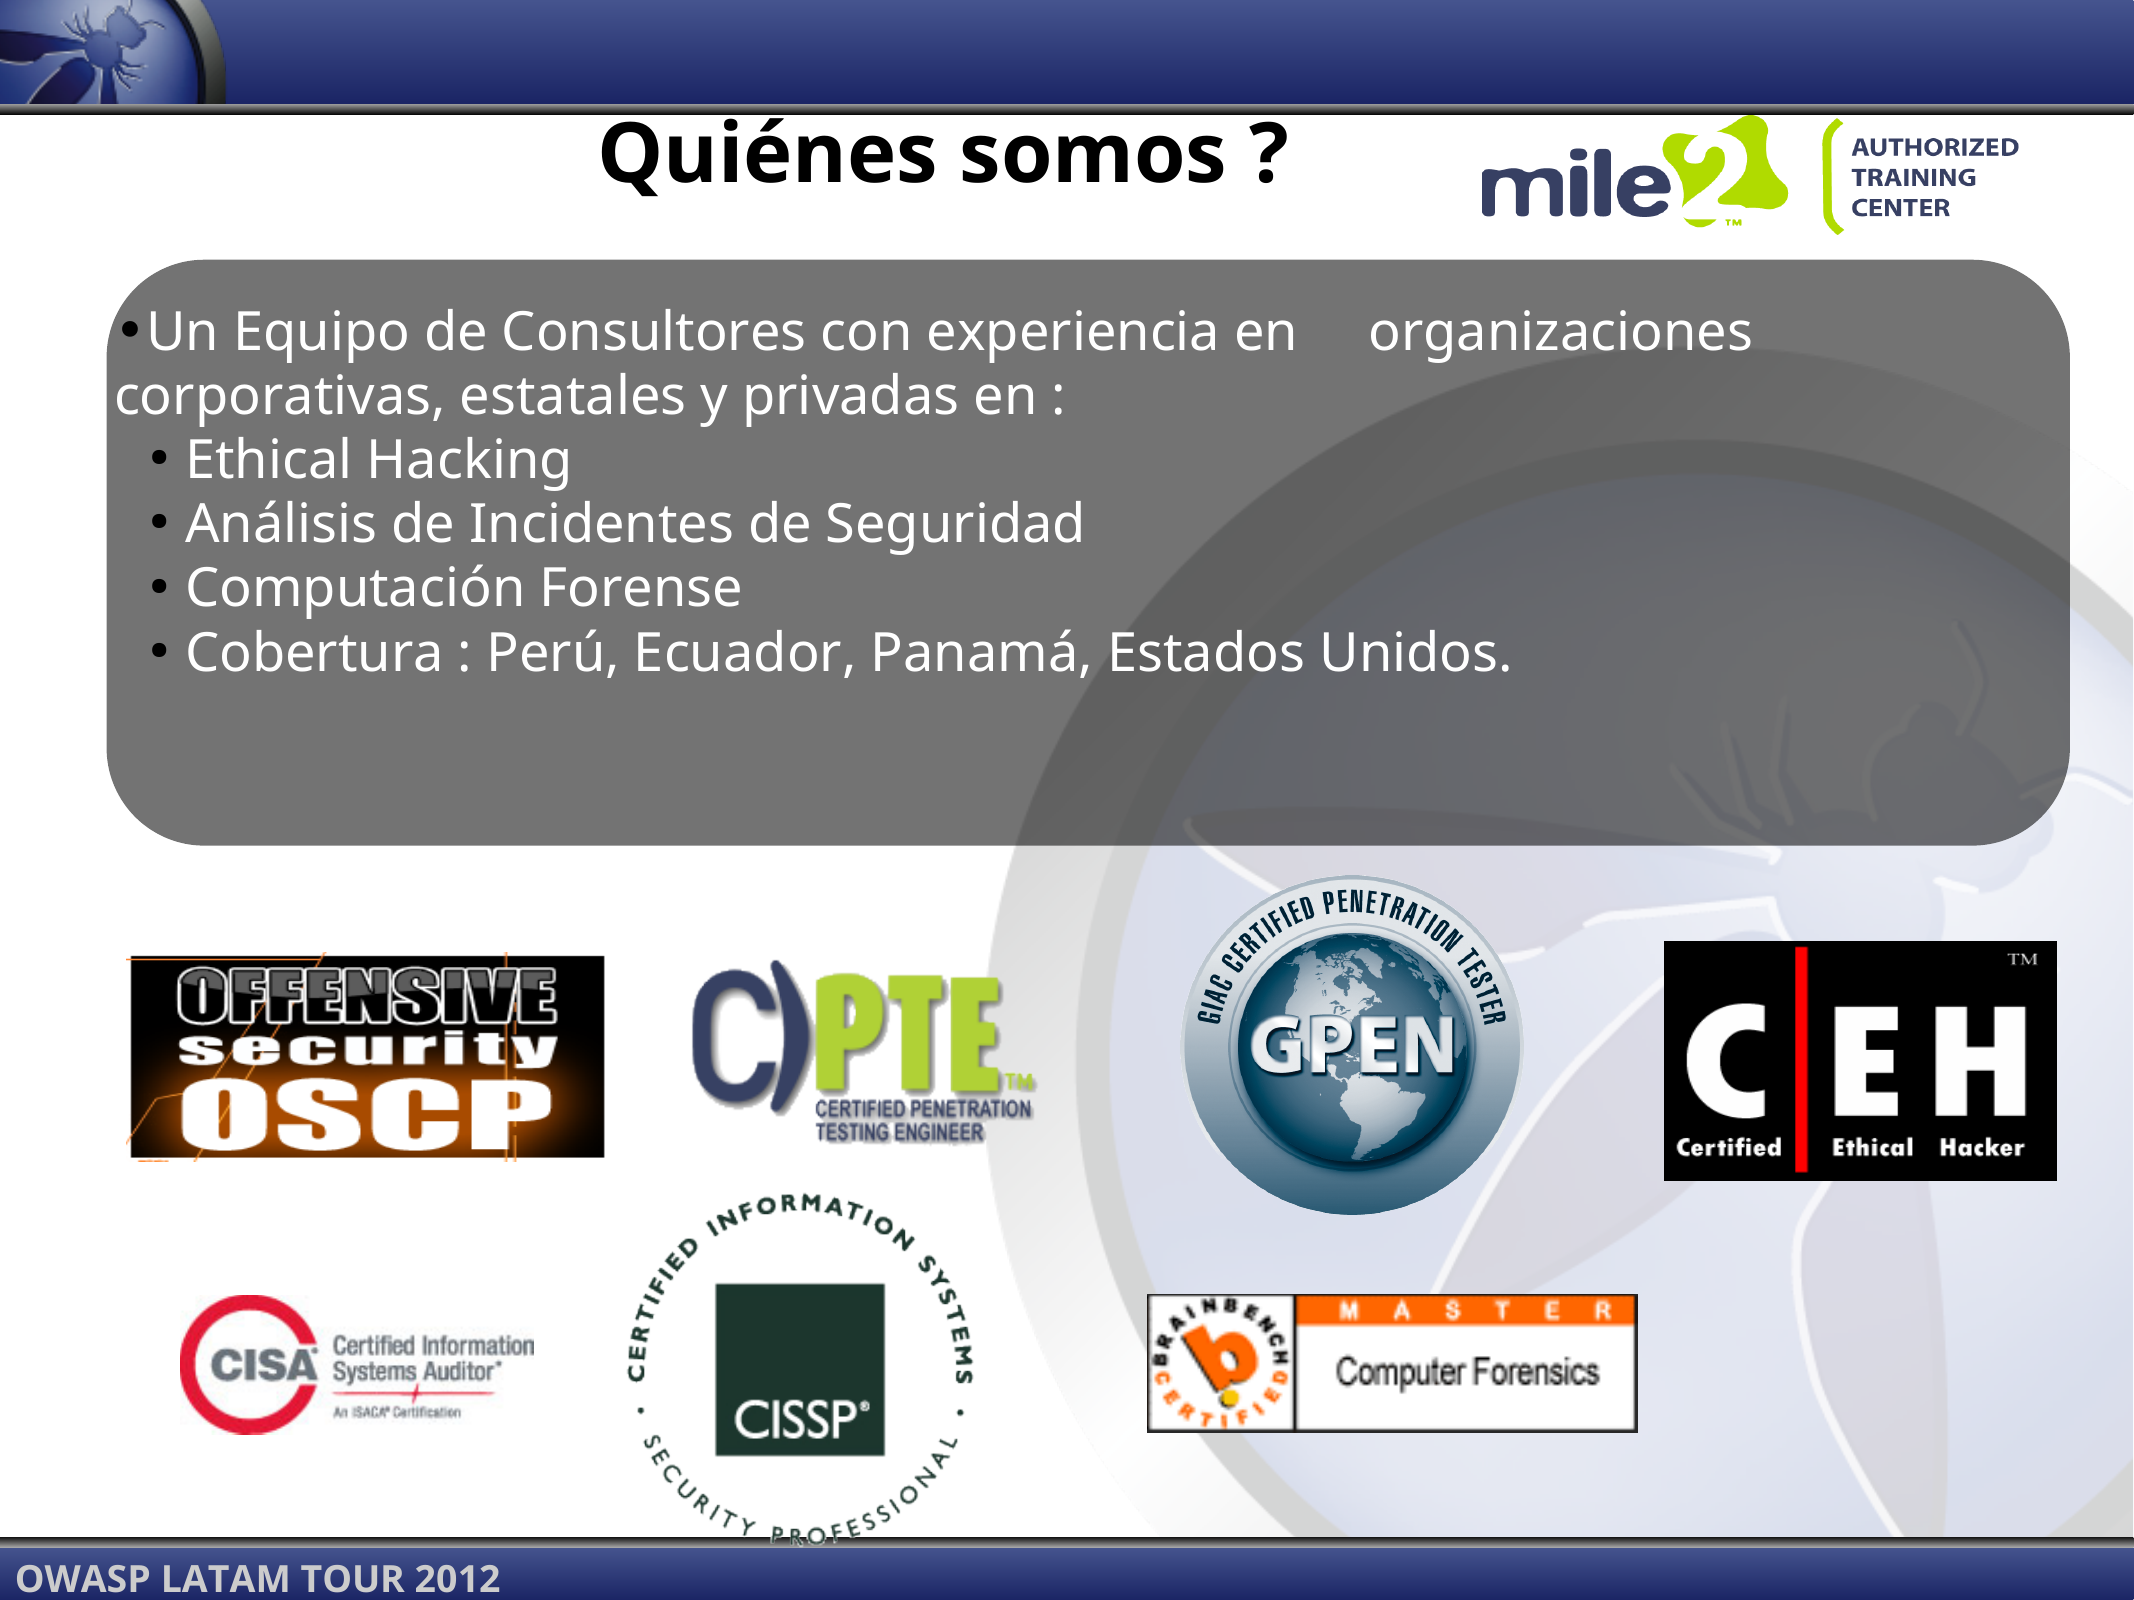

# Quiénes somos ?
Un Equipo de Consultores con experiencia en organizaciones corporativas, estatales y privadas en :
Ethical Hacking
Análisis de Incidentes de Seguridad
Computación Forense
Cobertura : Perú, Ecuador, Panamá, Estados Unidos.